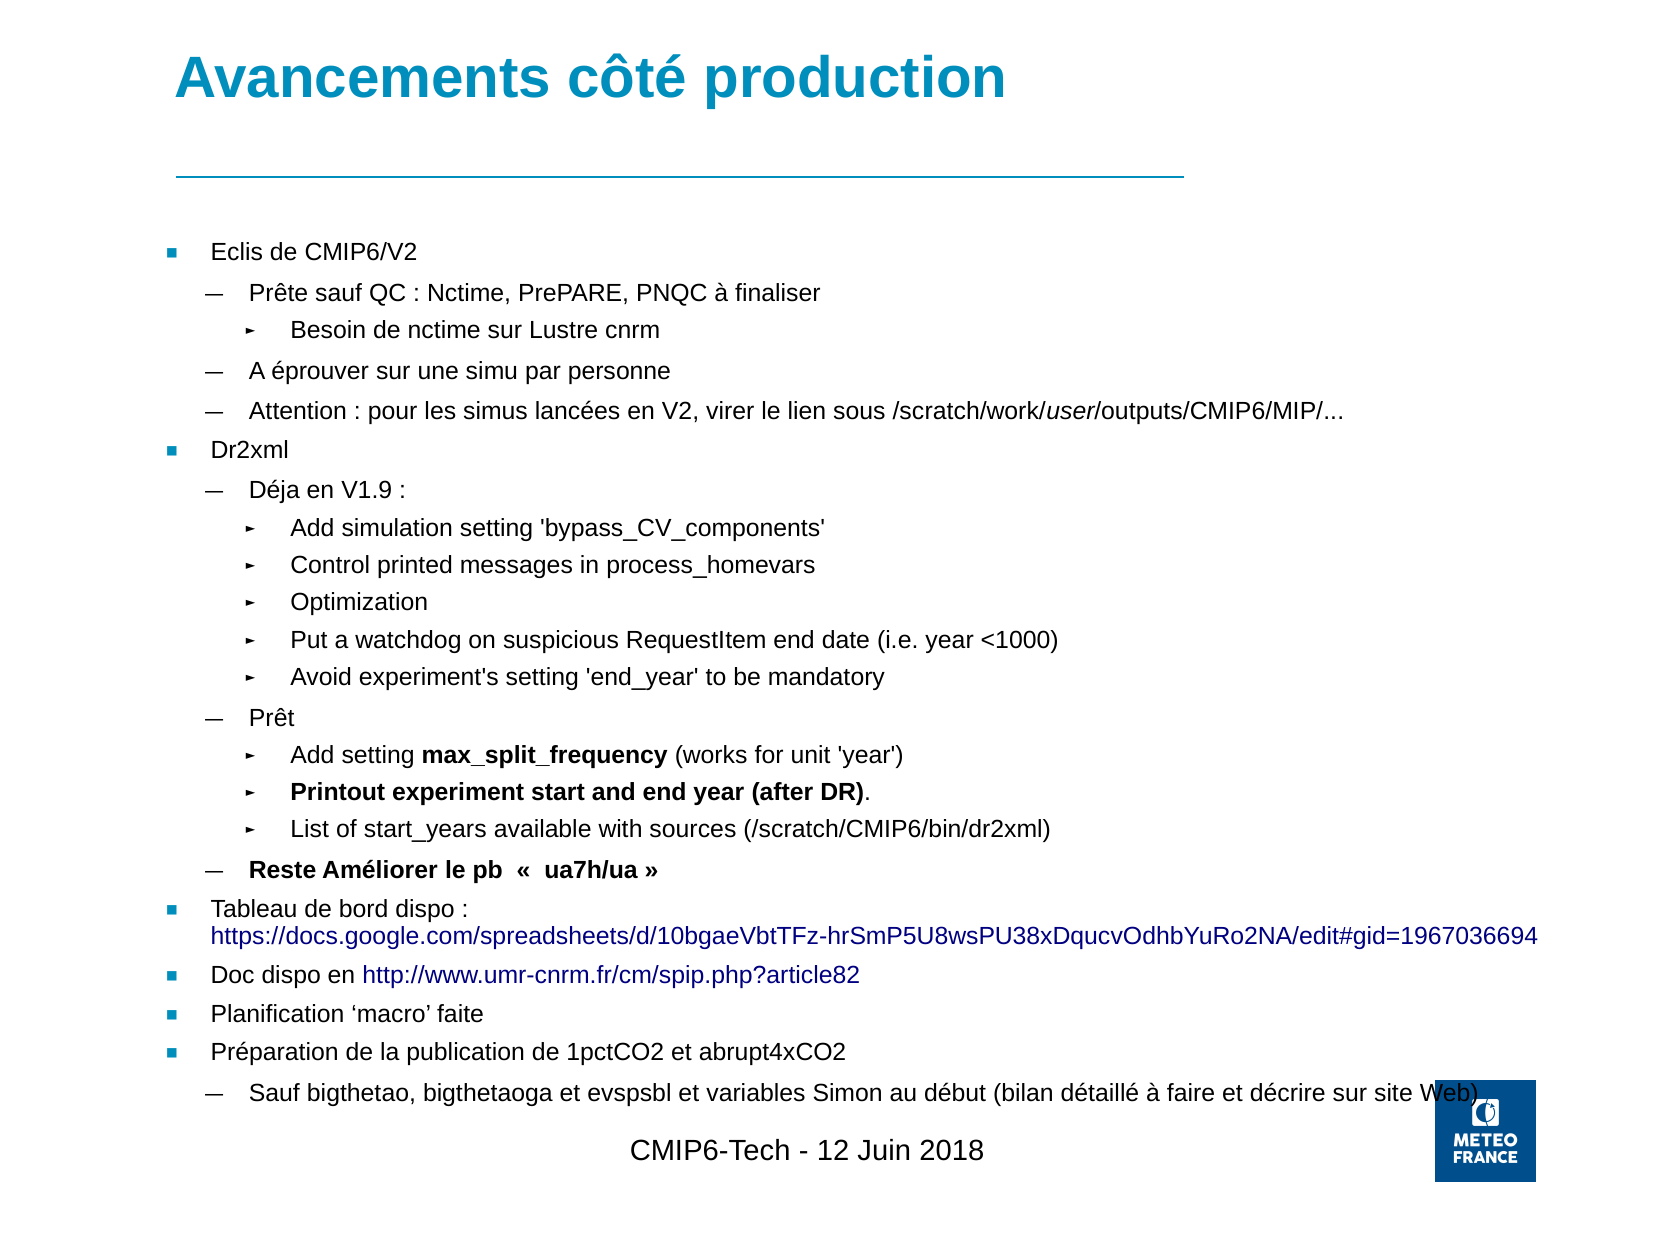

# Avancements côté production
Eclis de CMIP6/V2
Prête sauf QC : Nctime, PrePARE, PNQC à finaliser
Besoin de nctime sur Lustre cnrm
A éprouver sur une simu par personne
Attention : pour les simus lancées en V2, virer le lien sous /scratch/work/user/outputs/CMIP6/MIP/...
Dr2xml
Déja en V1.9 :
Add simulation setting 'bypass_CV_components'
Control printed messages in process_homevars
Optimization
Put a watchdog on suspicious RequestItem end date (i.e. year <1000)
Avoid experiment's setting 'end_year' to be mandatory
Prêt
Add setting max_split_frequency (works for unit 'year')
Printout experiment start and end year (after DR).
List of start_years available with sources (/scratch/CMIP6/bin/dr2xml)
Reste Améliorer le pb «  ua7h/ua »
Tableau de bord dispo : https://docs.google.com/spreadsheets/d/10bgaeVbtTFz-hrSmP5U8wsPU38xDqucvOdhbYuRo2NA/edit#gid=1967036694
Doc dispo en http://www.umr-cnrm.fr/cm/spip.php?article82
Planification ‘macro’ faite
Préparation de la publication de 1pctCO2 et abrupt4xCO2
Sauf bigthetao, bigthetaoga et evspsbl et variables Simon au début (bilan détaillé à faire et décrire sur site Web)
CMIP6-Tech - 12 Juin 2018